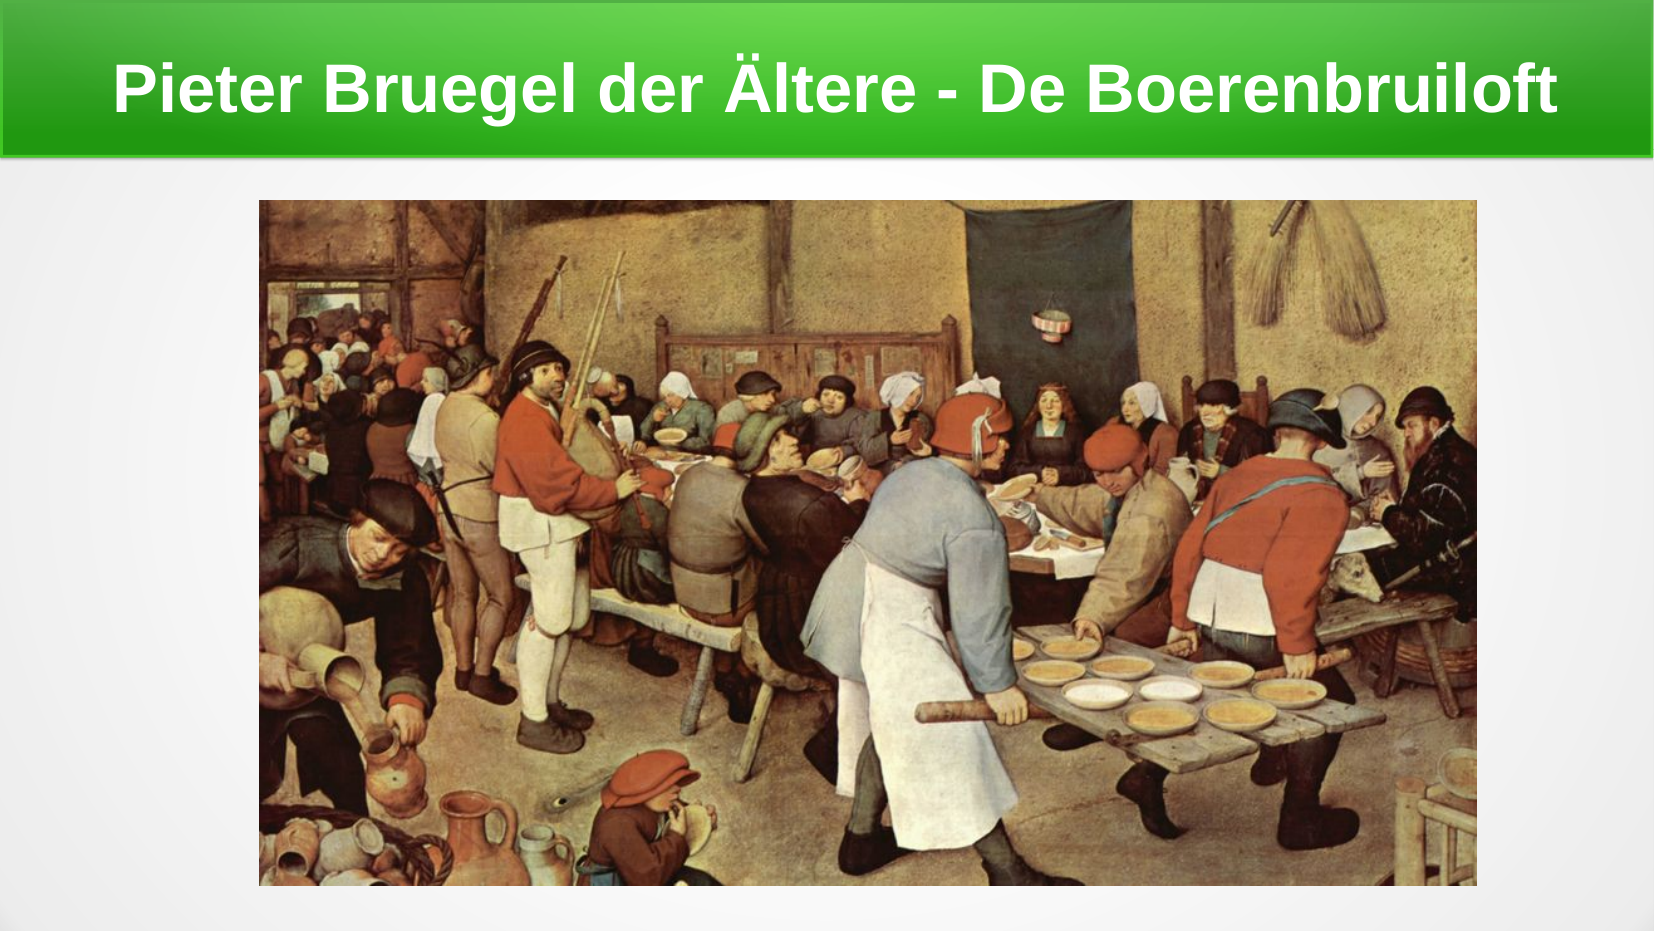

# Pieter Bruegel der Ältere - De Boerenbruiloft